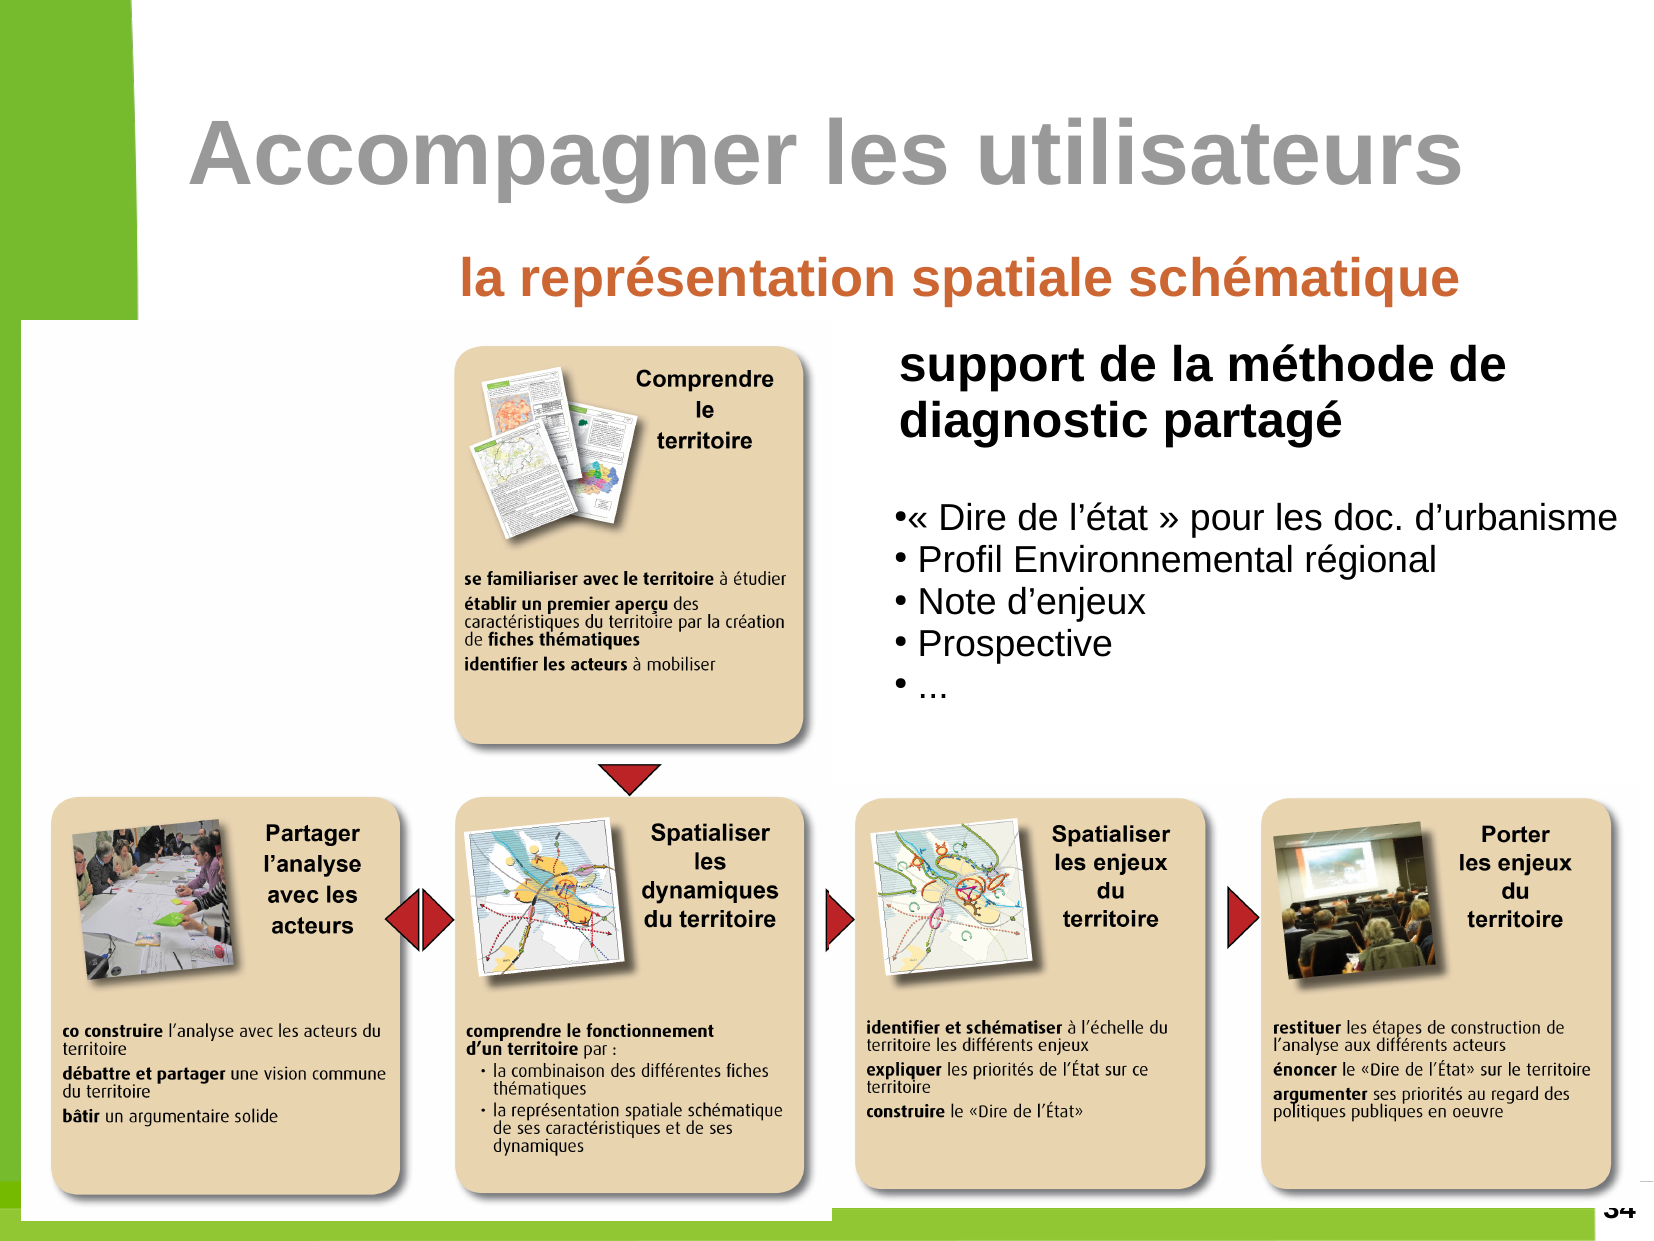

# Accompagner les utilisateurs
la représentation spatiale schématique
support de la méthode de diagnostic partagé
« Dire de l’état » pour les doc. d’urbanisme
 Profil Environnemental régional
 Note d’enjeux
 Prospective
 ...